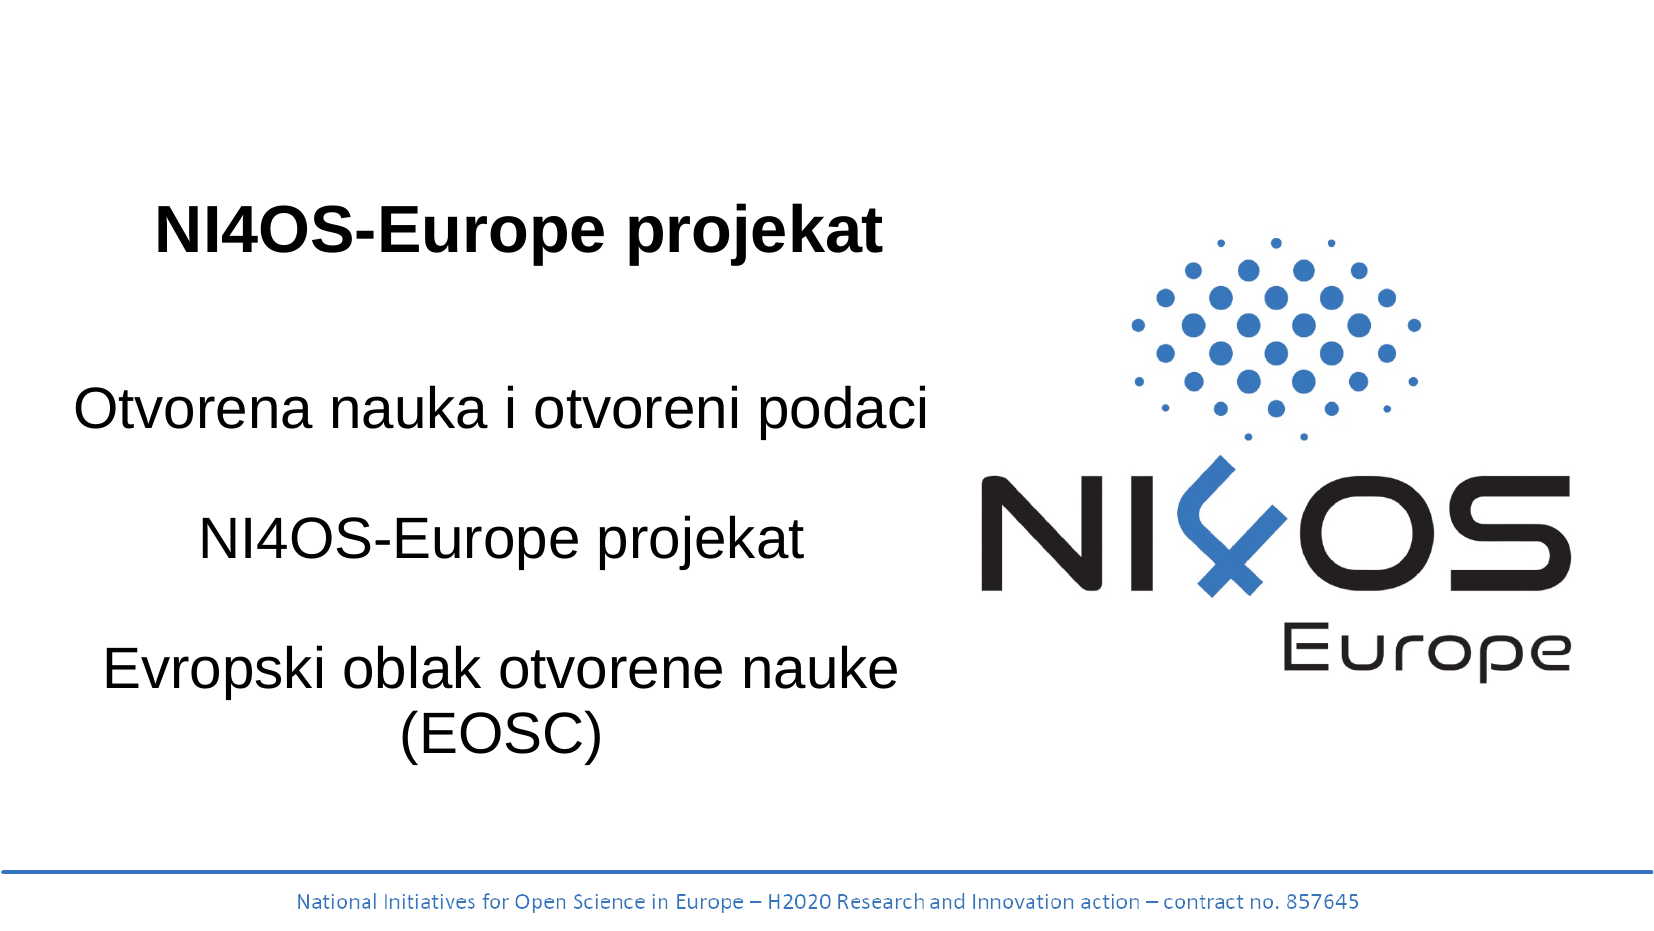

# NI4OS-Europe projekat
Otvorena nauka i otvoreni podaci
NI4OS-Europe projekat
Evropski oblak otvorene nauke (EOSC)